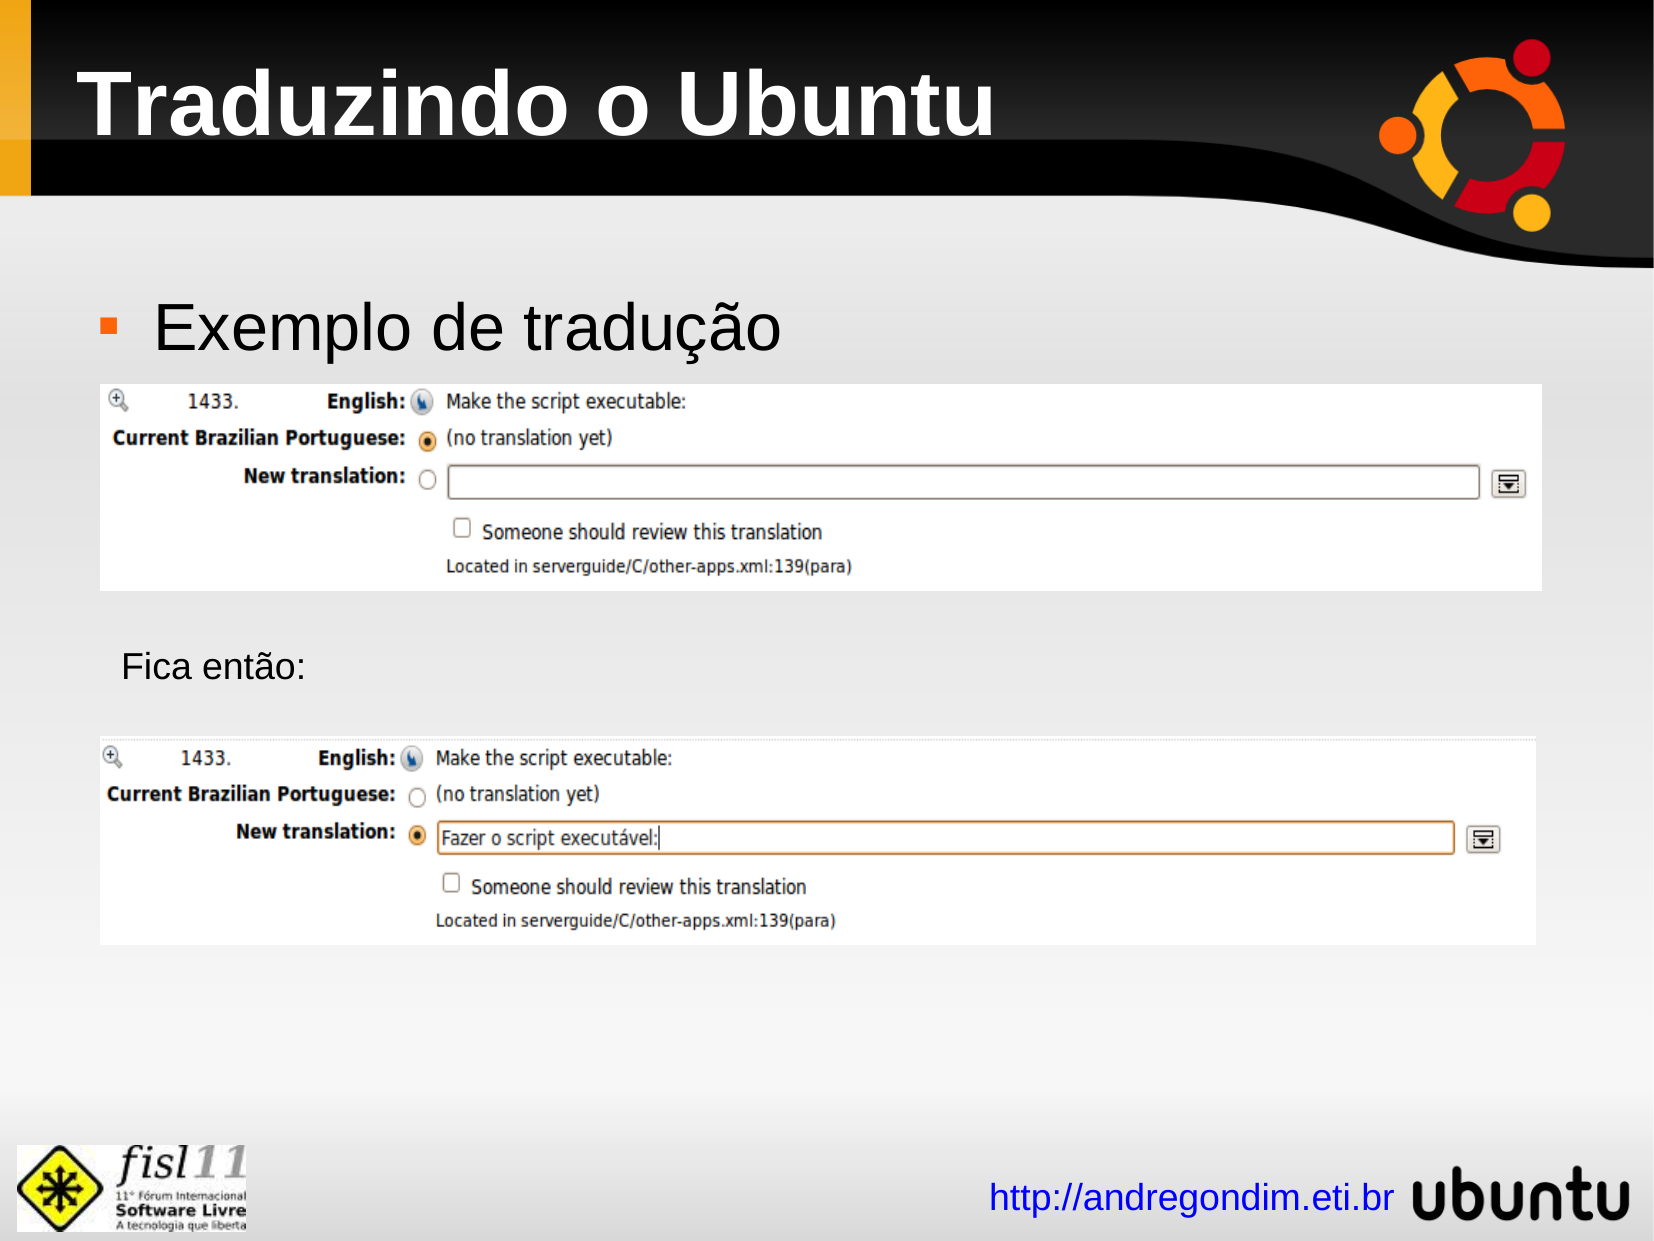

# Traduzindo o Ubuntu
Exemplo de tradução
Fica então: